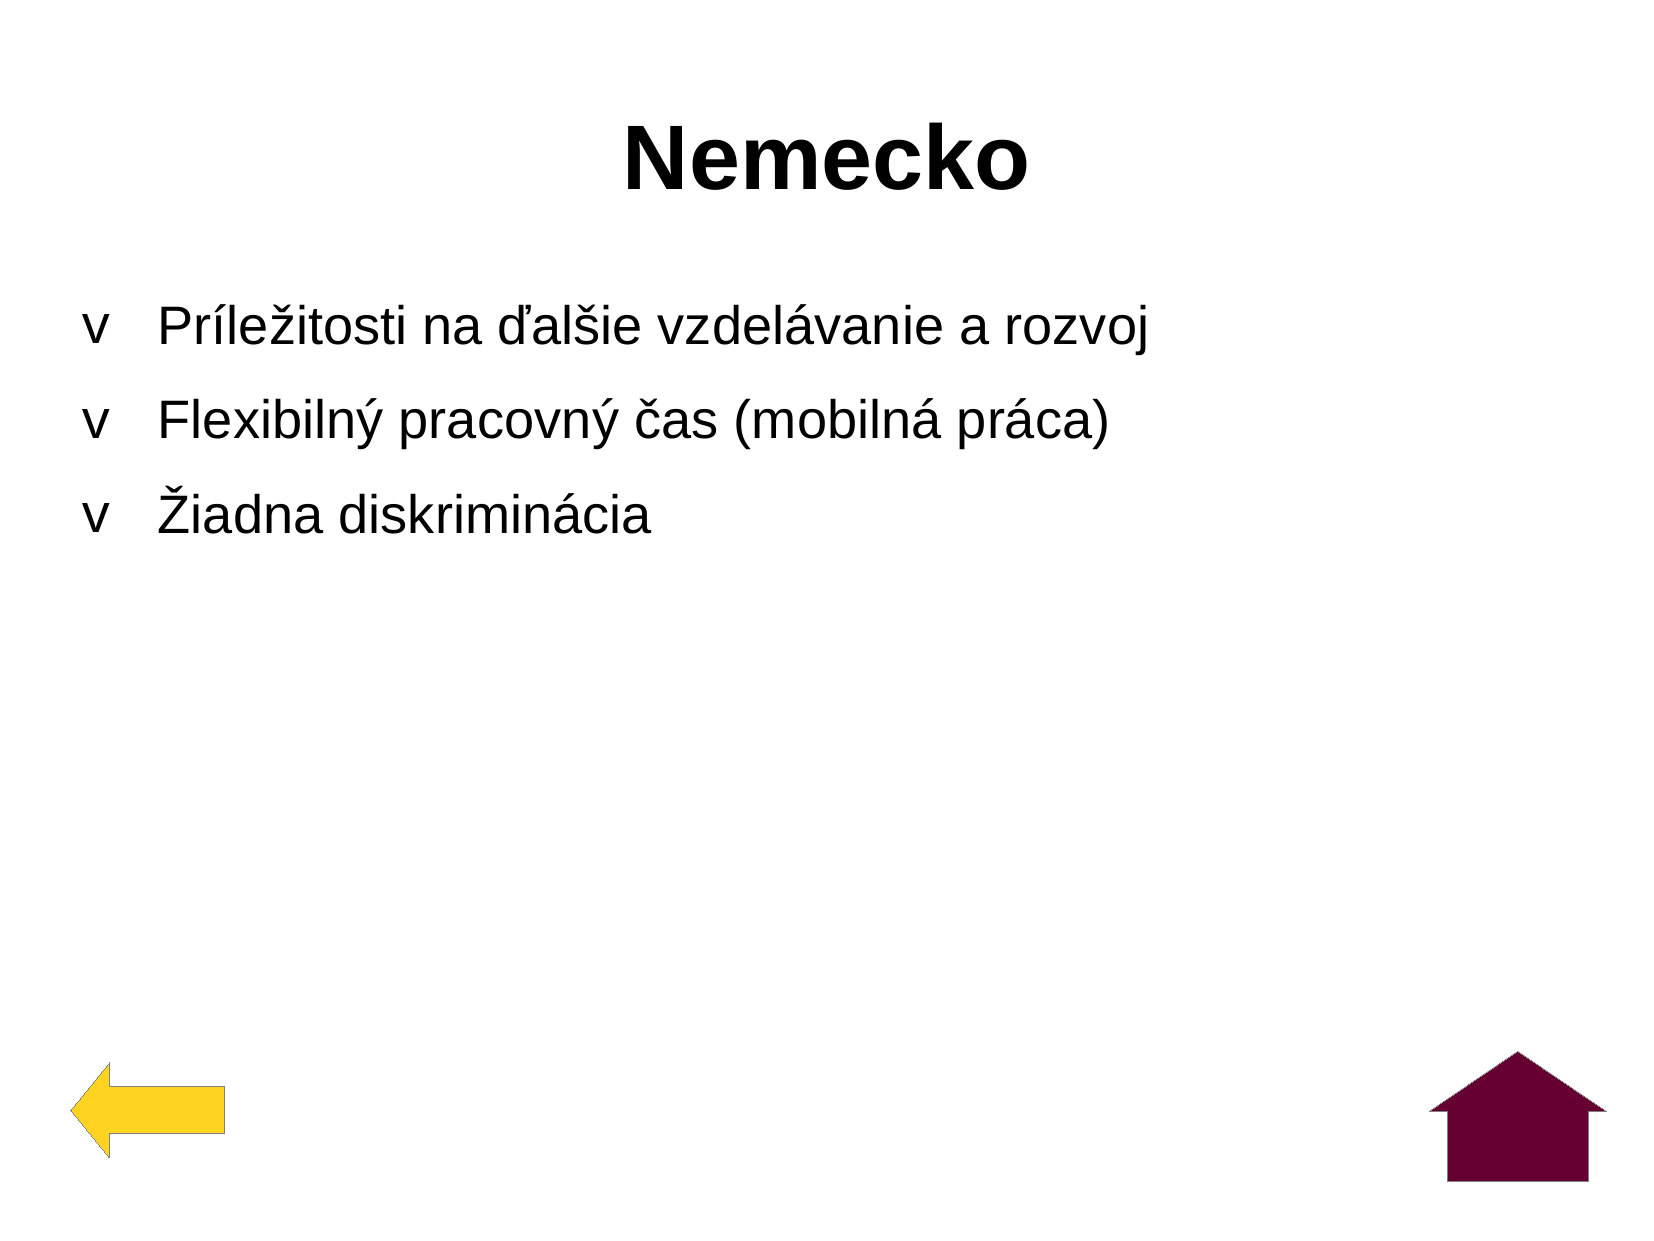

# Nemecko
Príležitosti na ďalšie vzdelávanie a rozvoj
Flexibilný pracovný čas (mobilná práca)
Žiadna diskriminácia